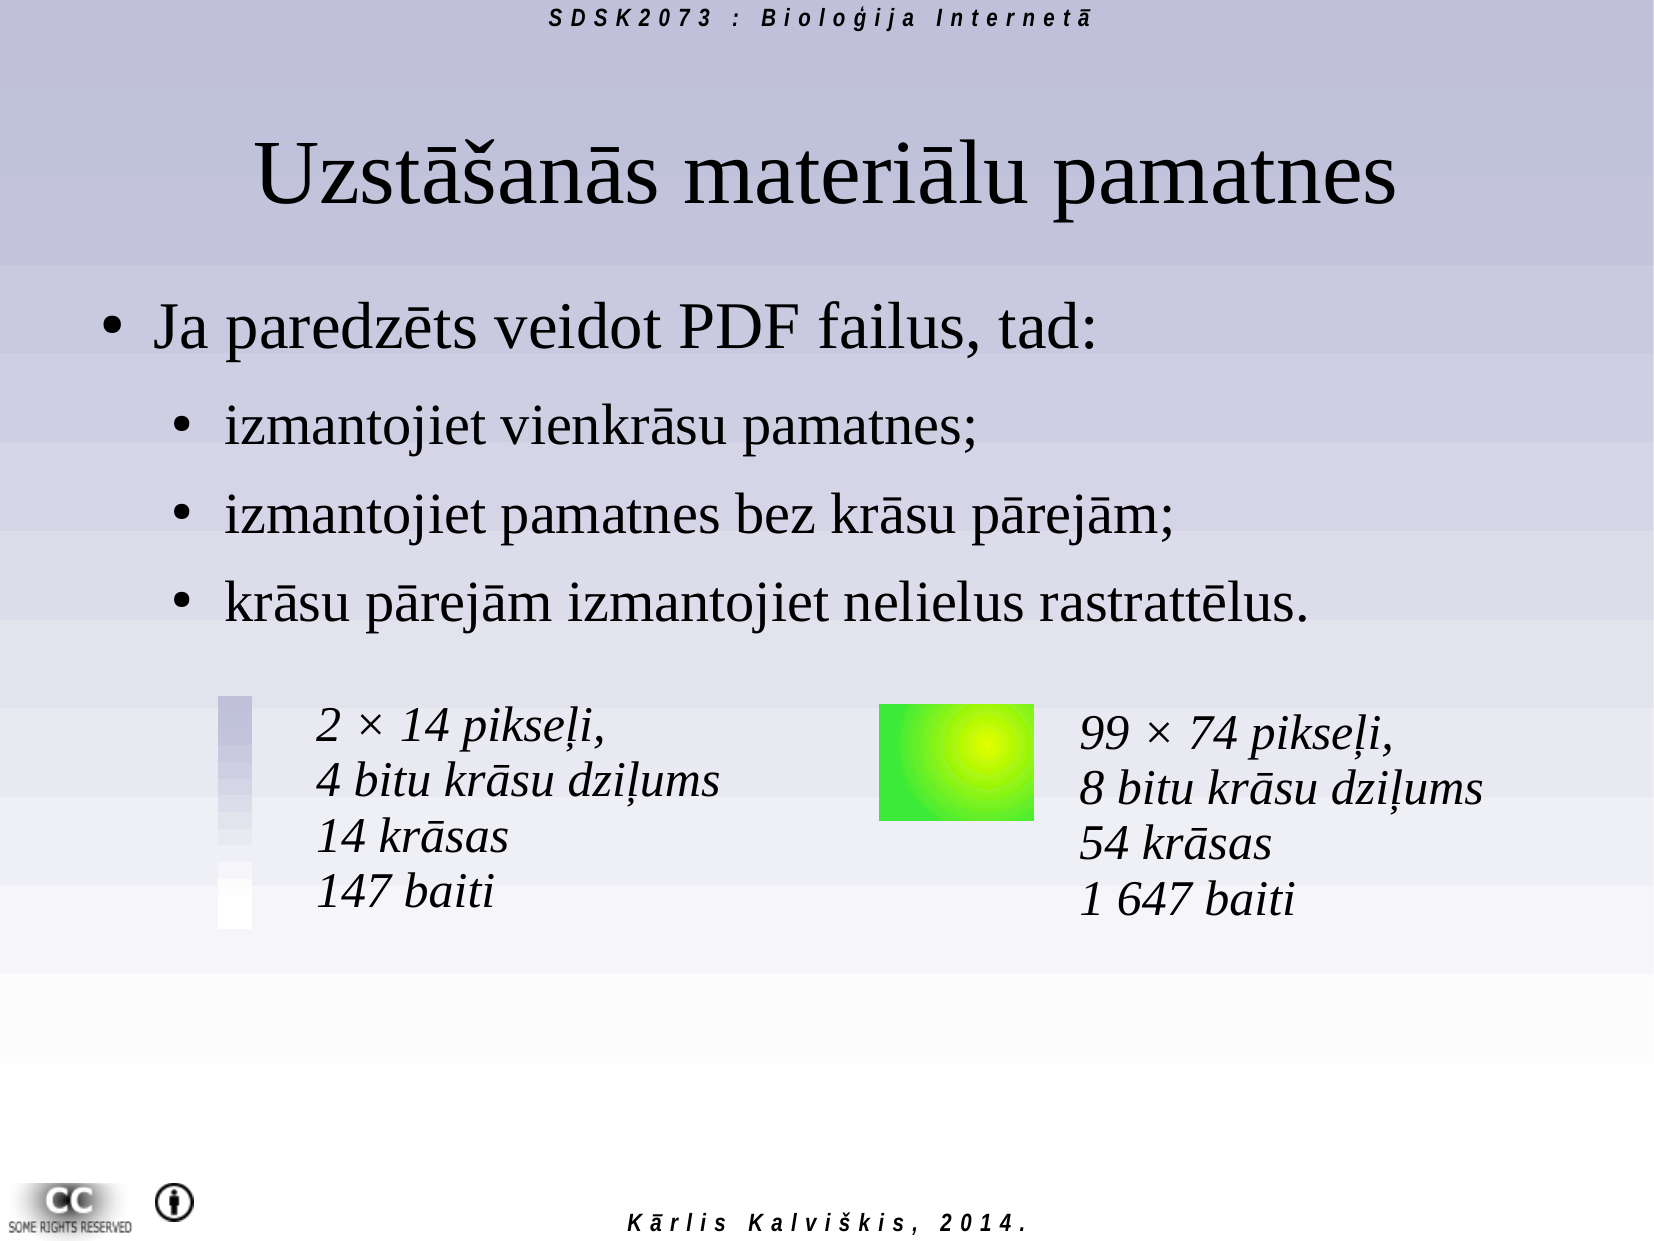

# Uzstāšanās materiālu pamatnes
Ja paredzēts veidot PDF failus, tad:
izmantojiet vienkrāsu pamatnes;
izmantojiet pamatnes bez krāsu pārejām;
krāsu pārejām izmantojiet nelielus rastrattēlus.
2 × 14 pikseļi,
4 bitu krāsu dziļums
14 krāsas
147 baiti
99 × 74 pikseļi,
8 bitu krāsu dziļums
54 krāsas
1 647 baiti